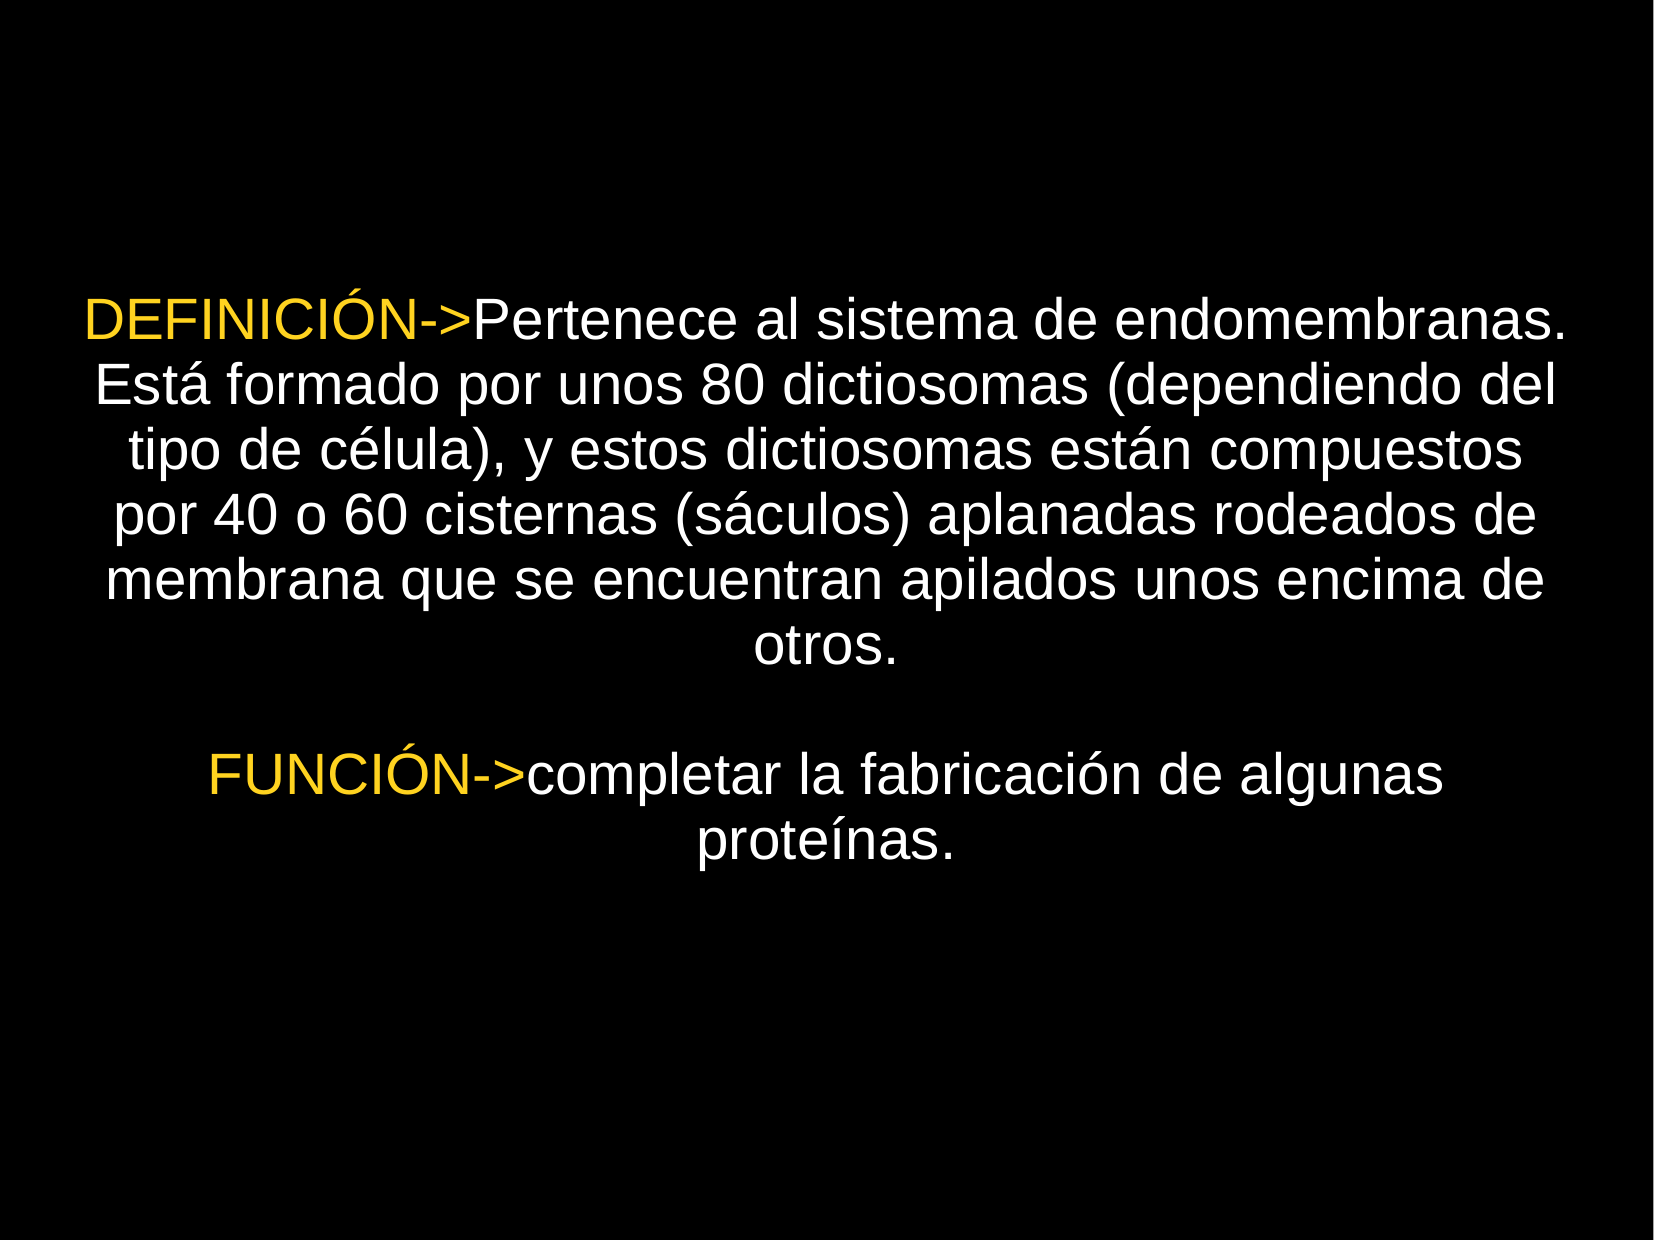

# DEFINICIÓN->Pertenece al sistema de endomembranas. Está formado por unos 80 dictiosomas (dependiendo del tipo de célula), y estos dictiosomas están compuestos por 40 o 60 cisternas (sáculos) aplanadas rodeados de membrana que se encuentran apilados unos encima de otros.
FUNCIÓN->completar la fabricación de algunas proteínas.